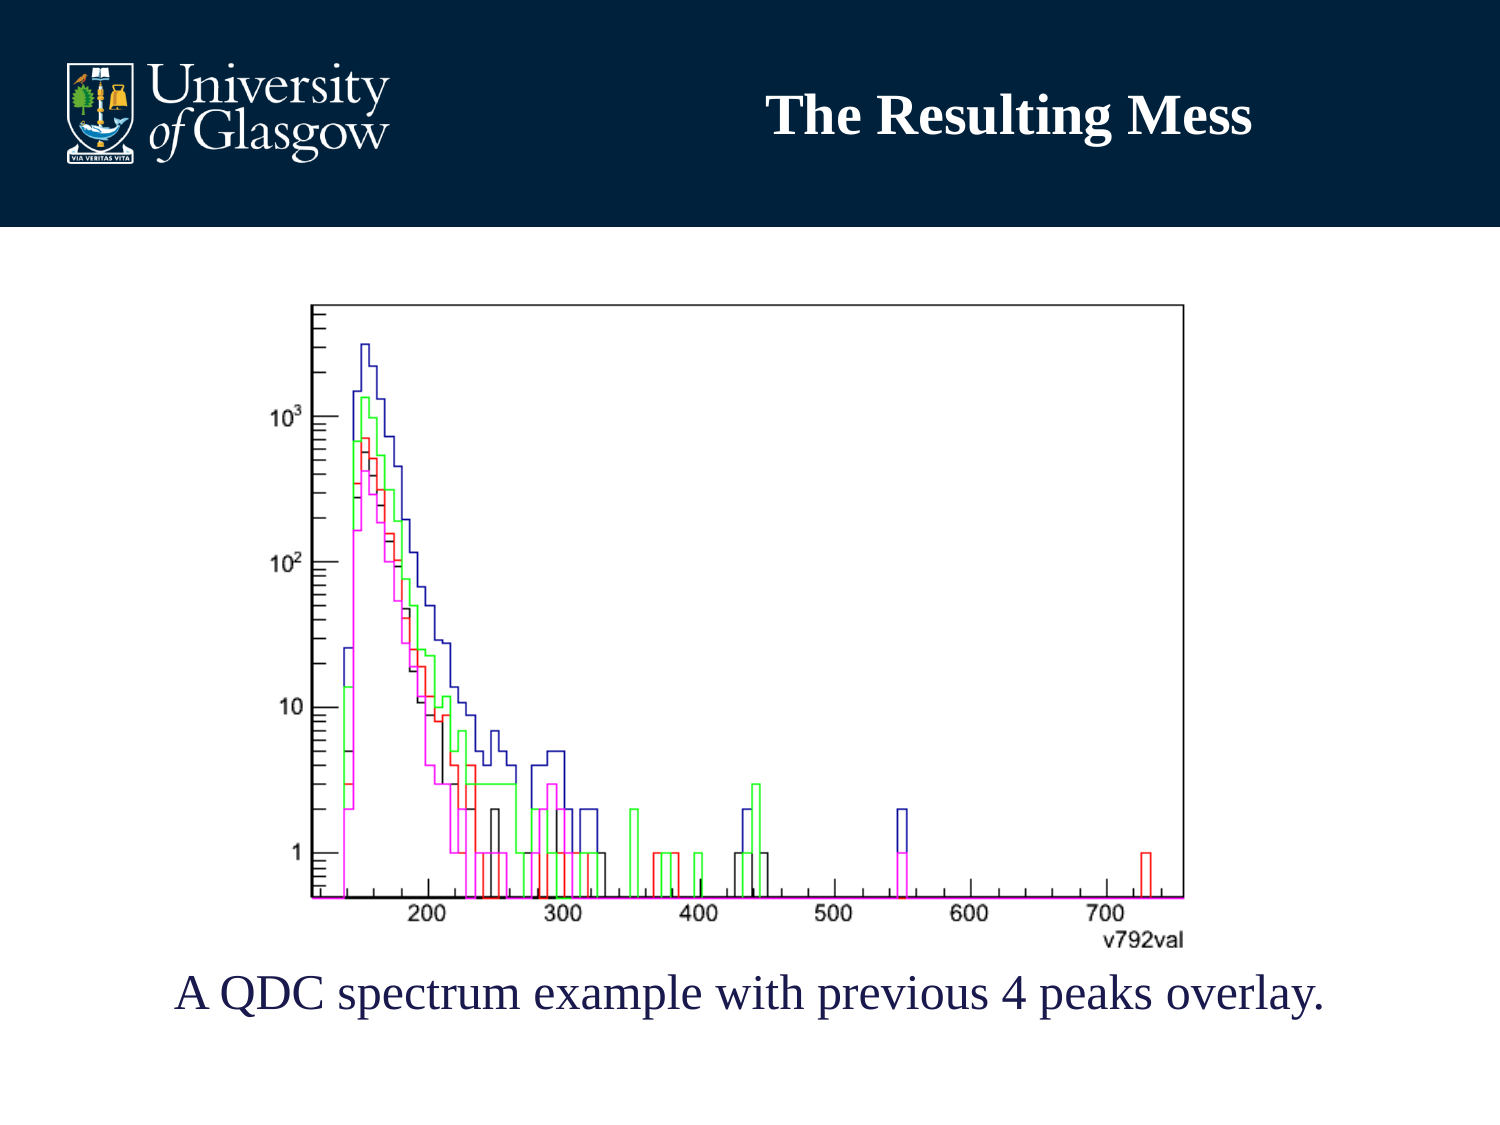

# The Resulting Mess
A QDC spectrum example with previous 4 peaks overlay.